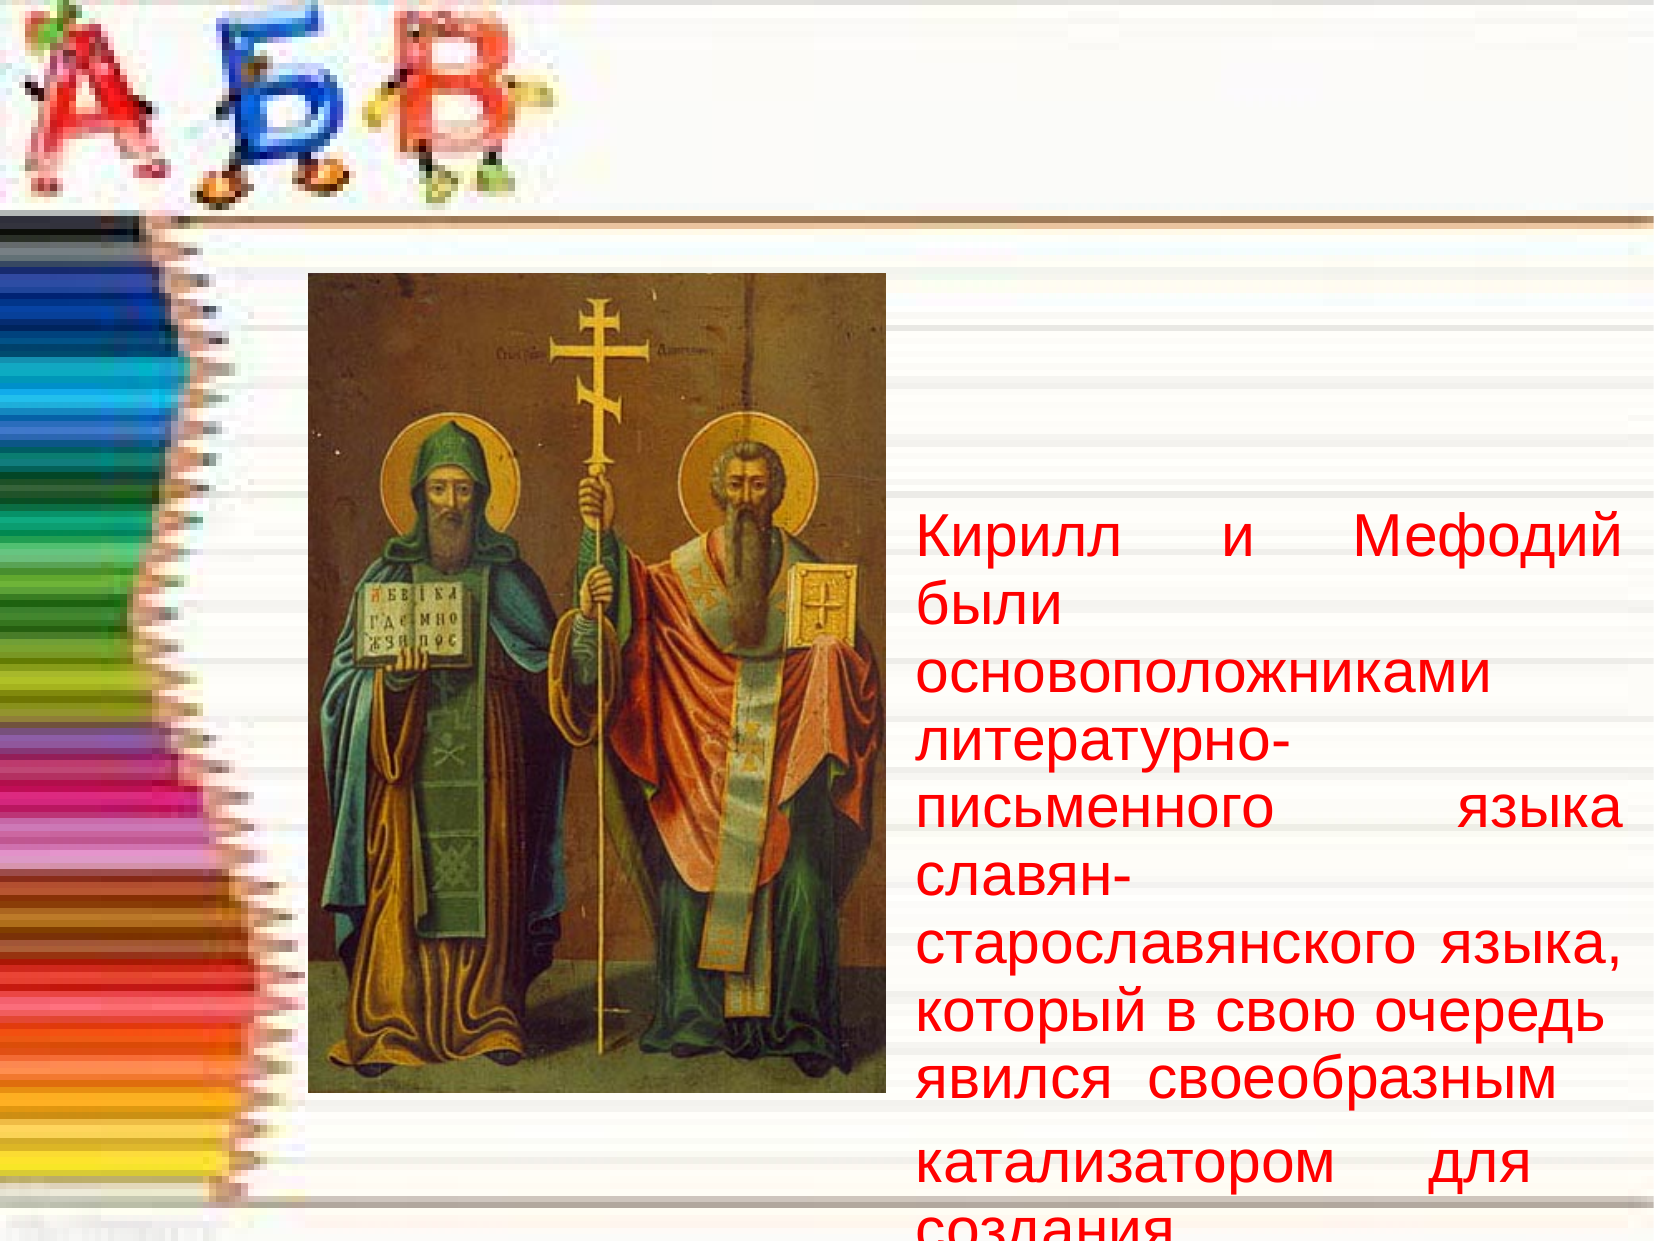

#
Кирилл и Мефодий были основоположниками литературно- письменного языка славян- старославянского языка, который в свою очередь явился своеобразным
катализатором для создания древнерусского литературного языка,
древнеболгарского и литературных языков других славянских народов.